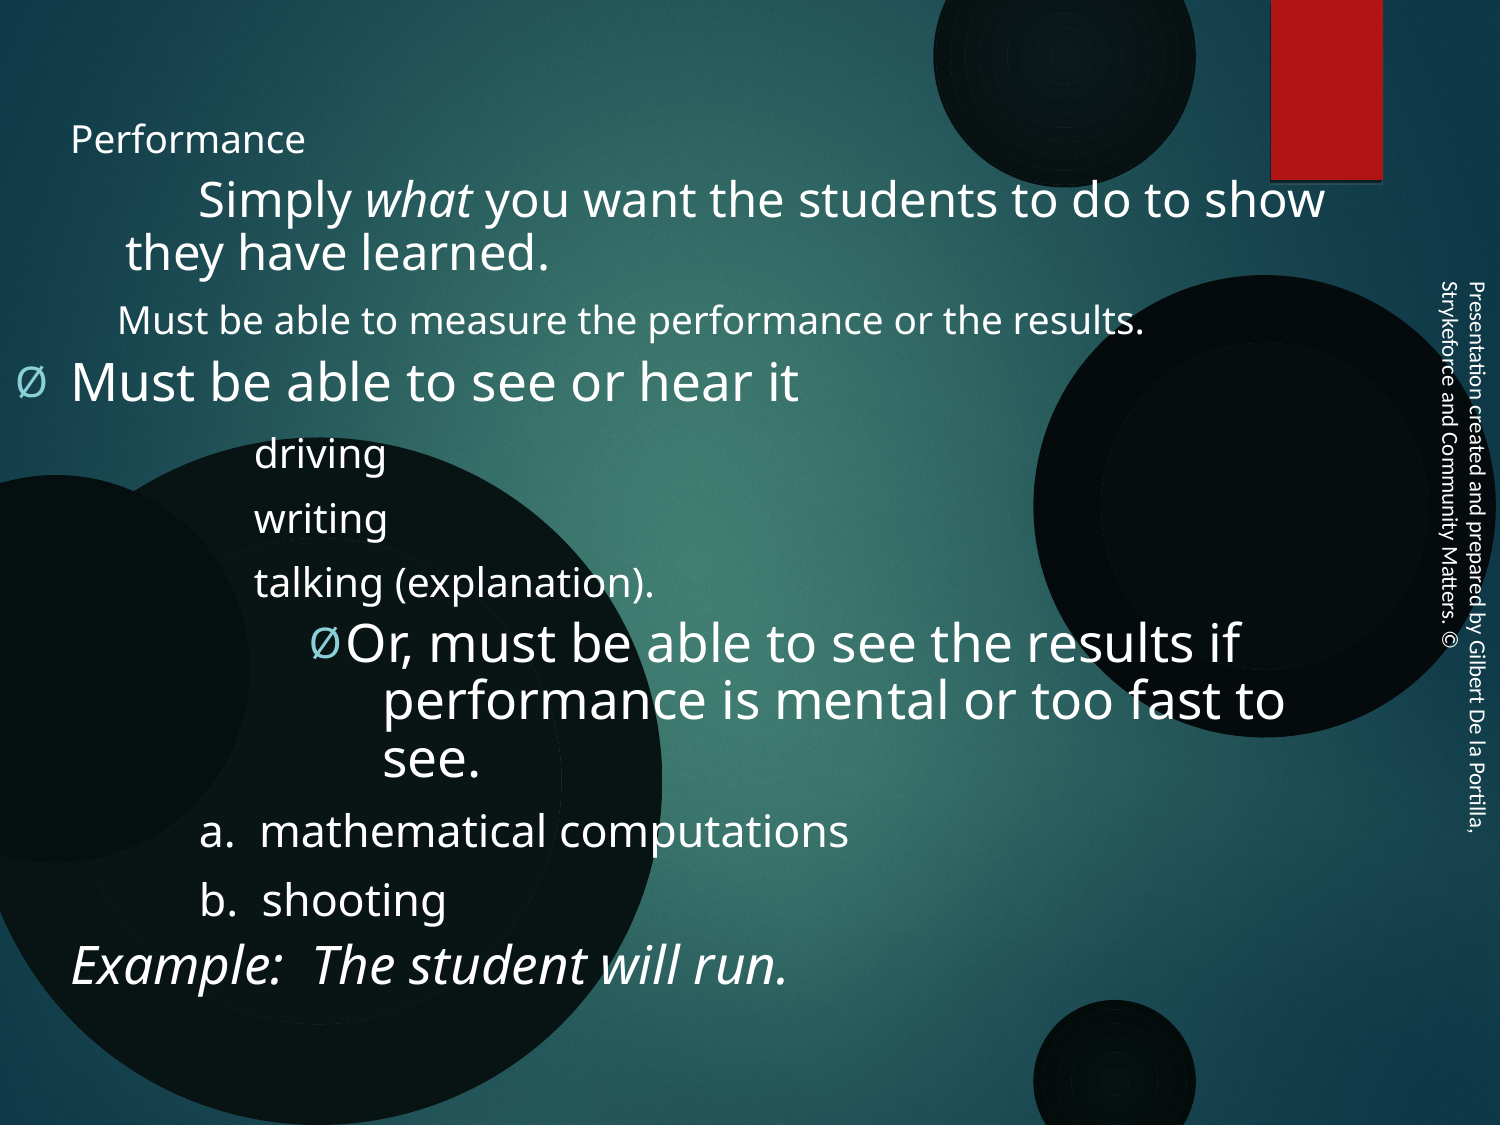

# Performance
	Simply what you want the students to do to show they have learned.
Must be able to measure the performance or the results.
Must be able to see or hear it
driving
writing
talking (explanation).
Or, must be able to see the results if performance is mental or too fast to see.
	a. mathematical computations
	b. shooting
Example: The student will run.
Presentation created and prepared by Gilbert De la Portilla, Strykeforce and Community Matters. ©